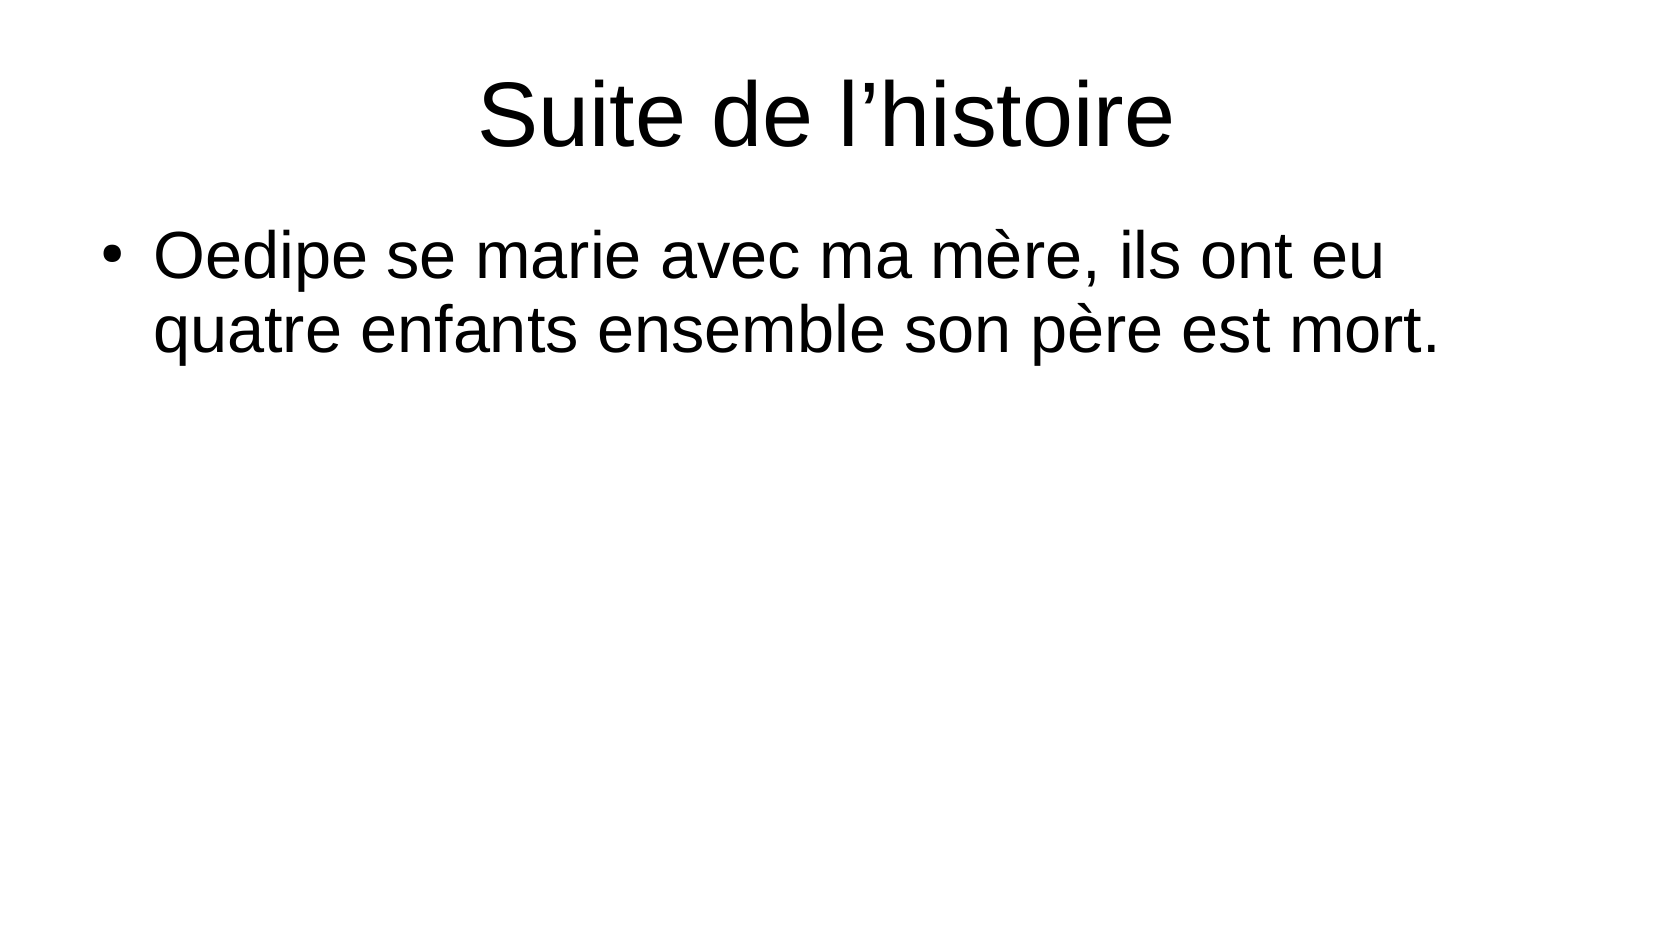

# Suite de l’histoire
Oedipe se marie avec ma mère, ils ont eu quatre enfants ensemble son père est mort.